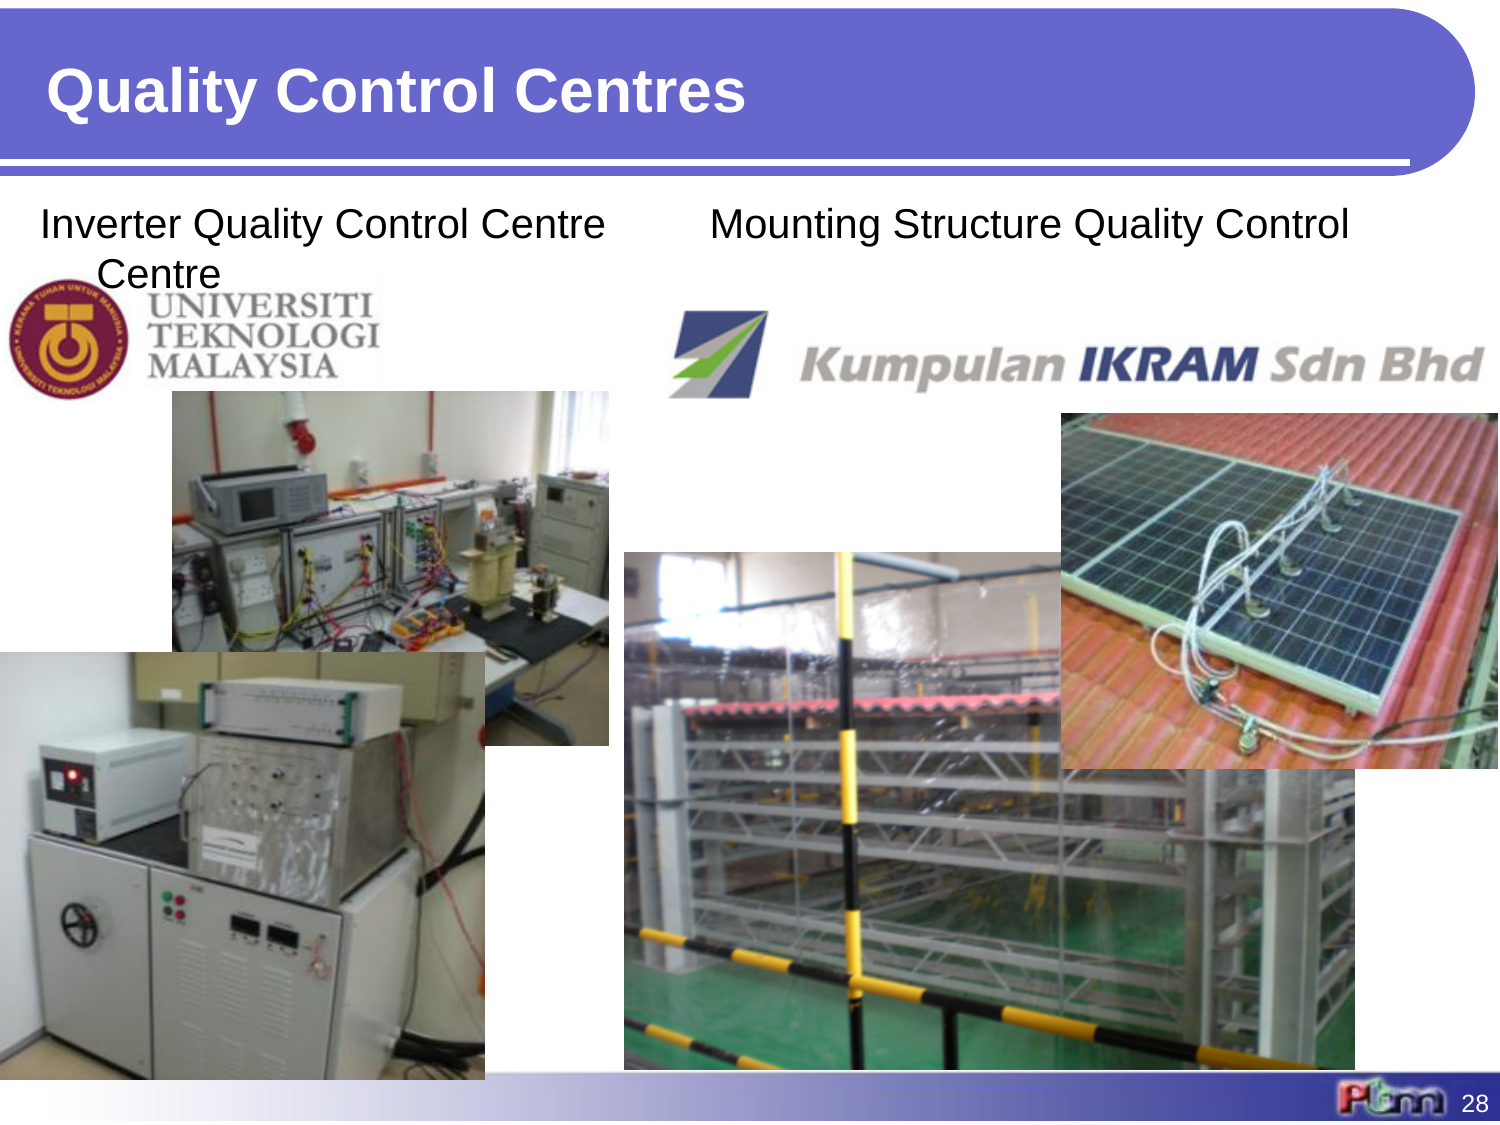

# Quality Control Centres
Inverter Quality Control Centre Mounting Structure Quality Control Centre